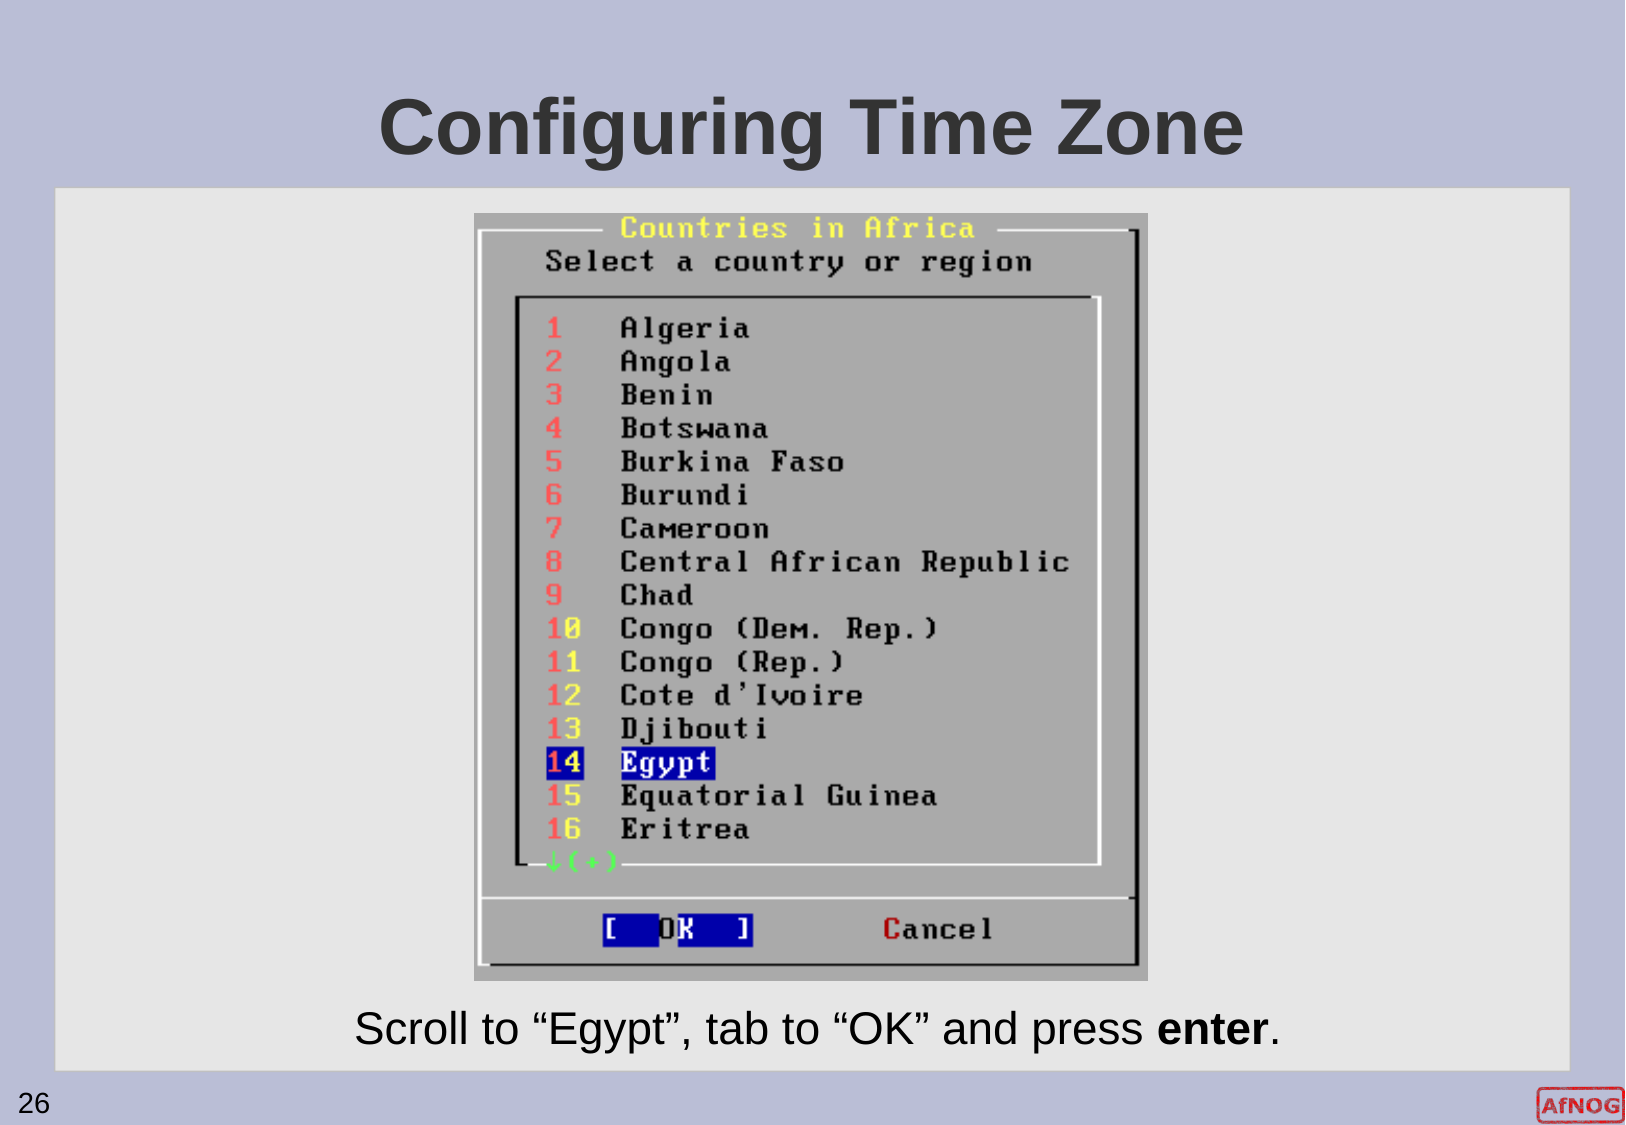

# Configuring Time Zone
Scroll to “Egypt”, tab to “OK” and press enter.